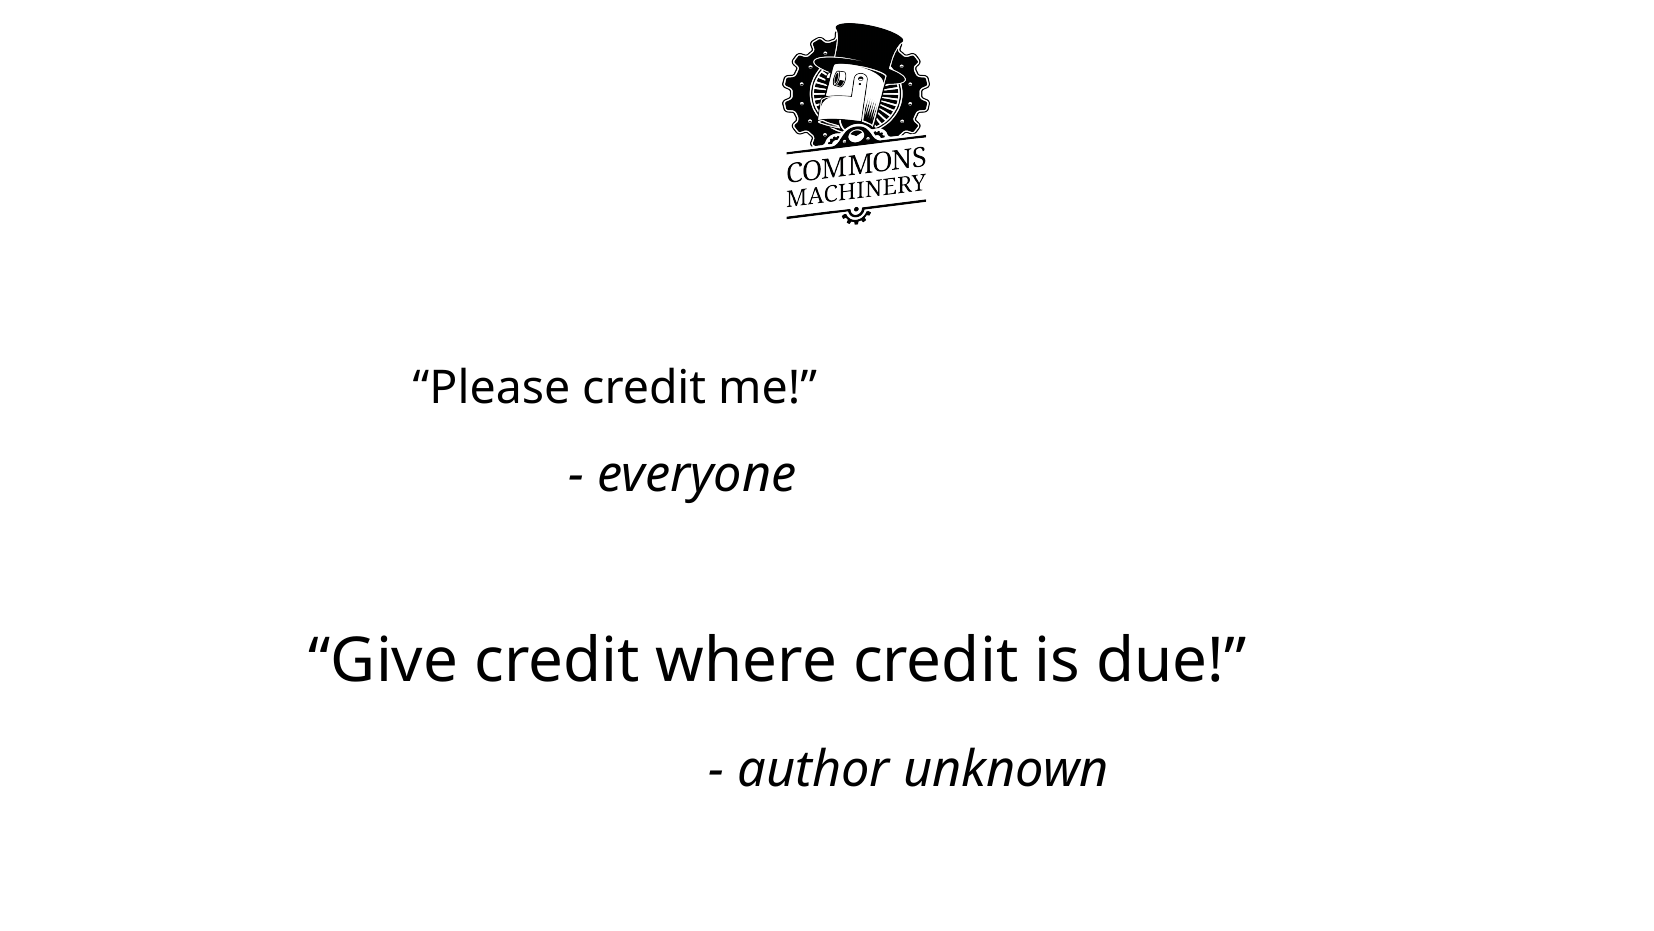

#
 “Please credit me!”
 - everyone
 “Give credit where credit is due!”
 - author unknown